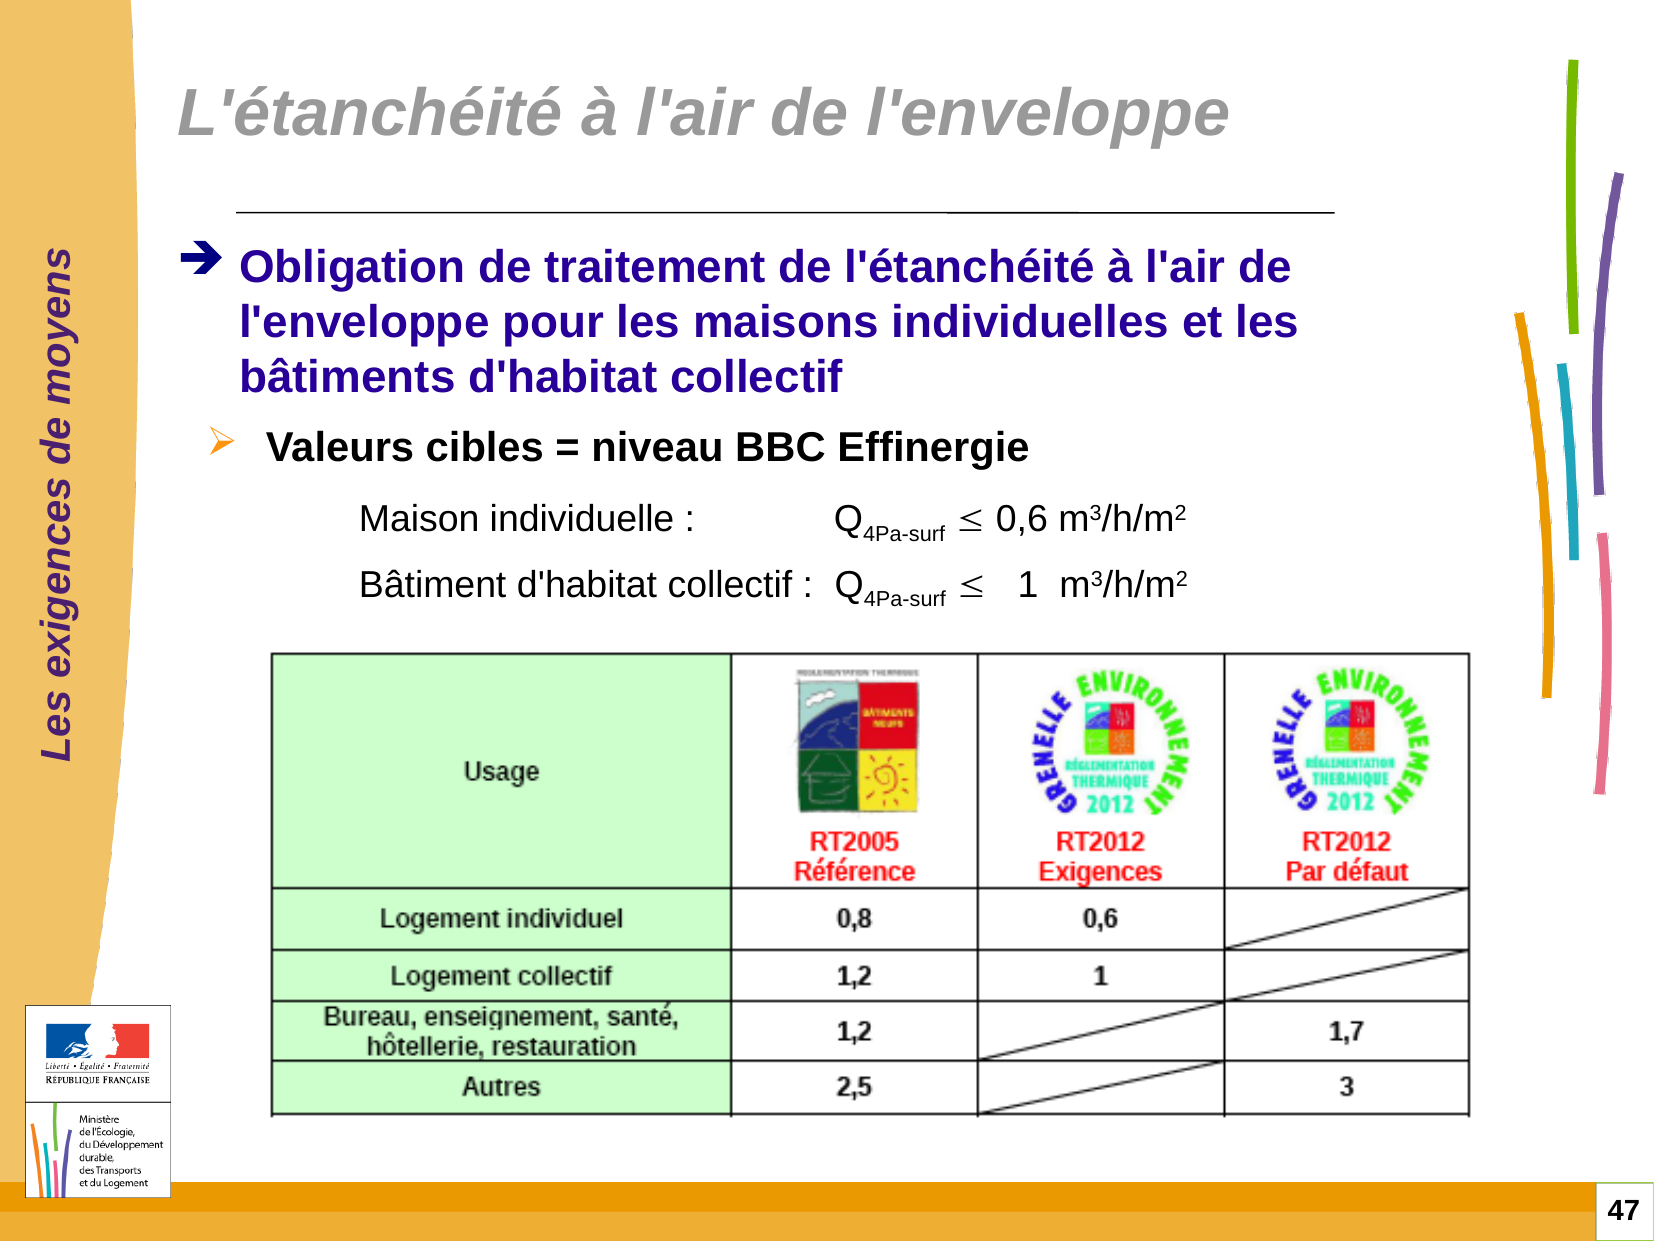

# L'étanchéité à l'air de l'enveloppe
Obligation de traitement de l'étanchéité à l'air de l'enveloppe pour les maisons individuelles et les bâtiments d'habitat collectif
Valeurs cibles = niveau BBC Effinergie
Maison individuelle :		 Q4Pa-surf  0,6 m3/h/m2
Bâtiment d'habitat collectif : Q4Pa-surf  1 m3/h/m2
Les exigences de moyens
47